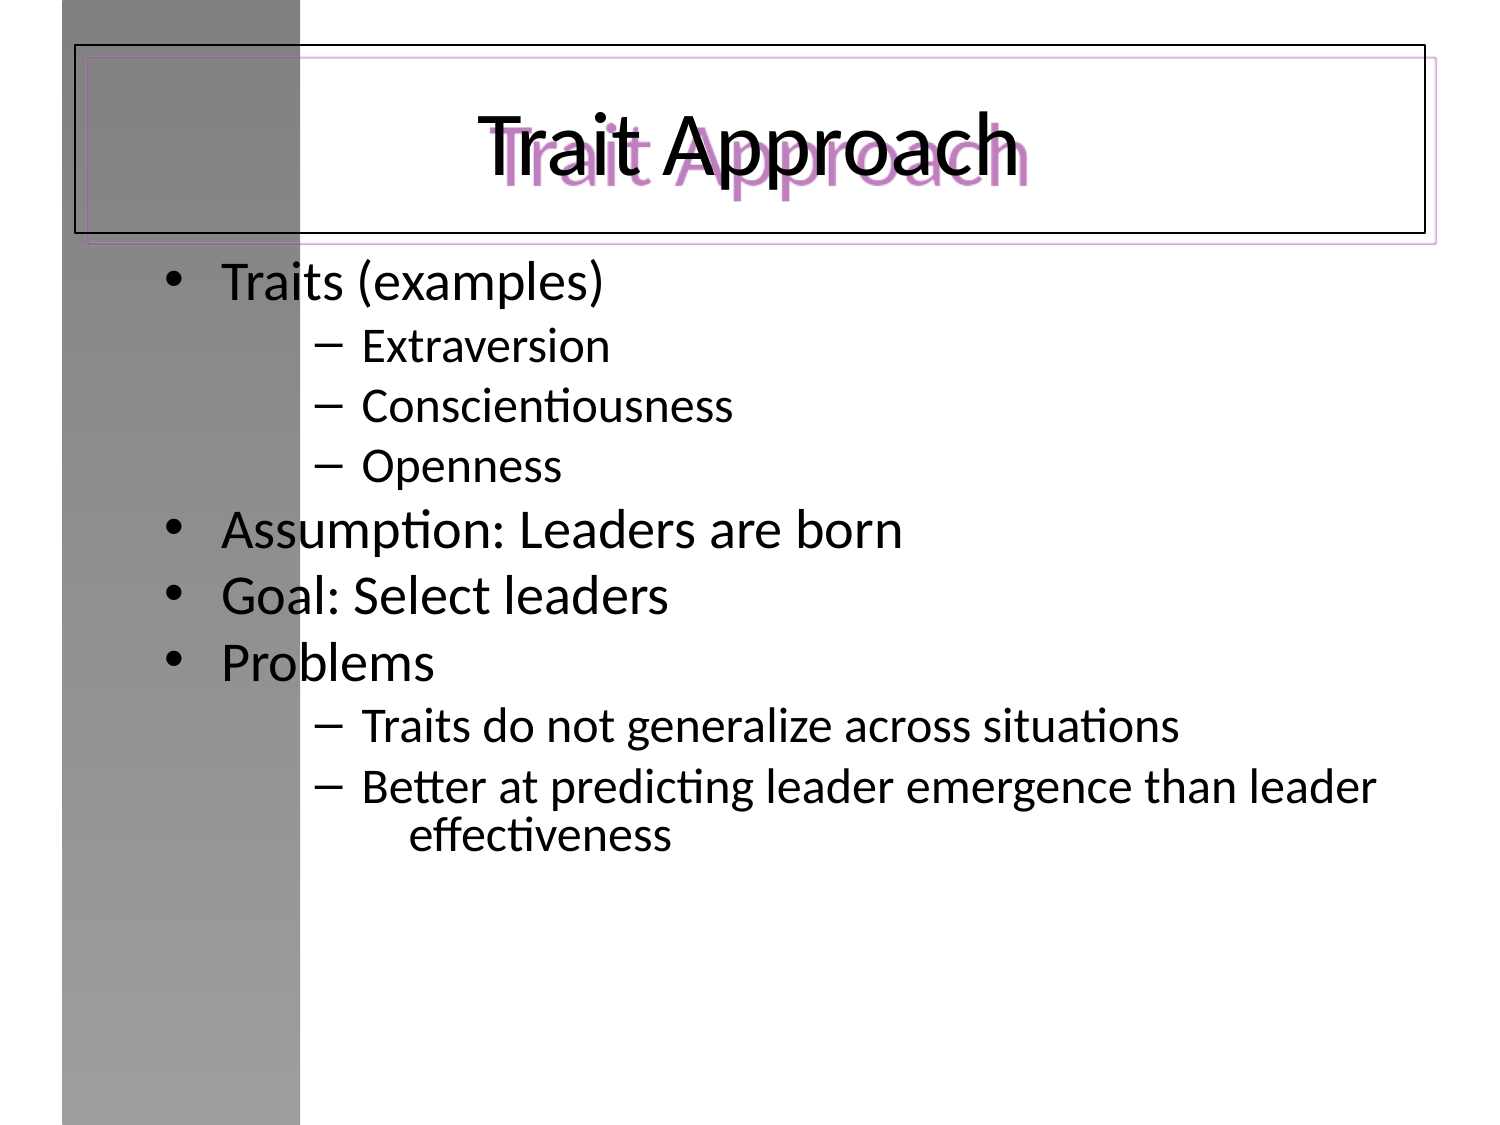

# Trait Approach
Traits (examples)
Extraversion
Conscientiousness
Openness
Assumption: Leaders are born
Goal: Select leaders
Problems
Traits do not generalize across situations
Better at predicting leader emergence than leader effectiveness